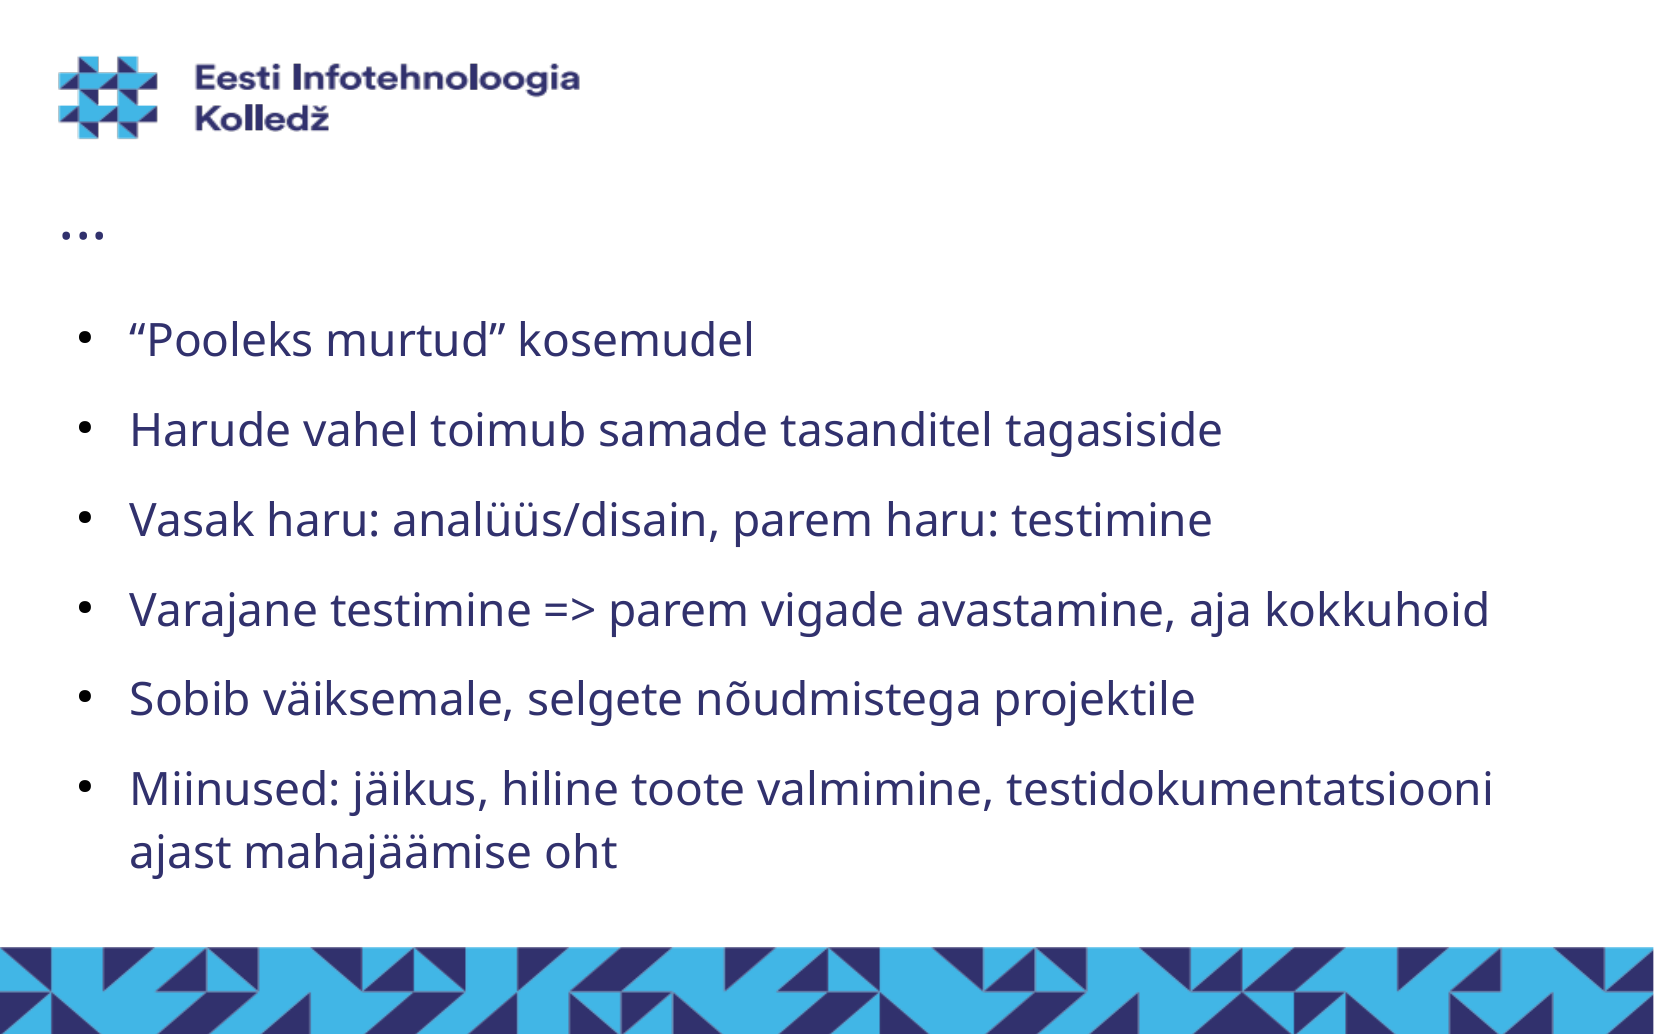

# ...
“Pooleks murtud” kosemudel
Harude vahel toimub samade tasanditel tagasiside
Vasak haru: analüüs/disain, parem haru: testimine
Varajane testimine => parem vigade avastamine, aja kokkuhoid
Sobib väiksemale, selgete nõudmistega projektile
Miinused: jäikus, hiline toote valmimine, testidokumentatsiooni ajast mahajäämise oht